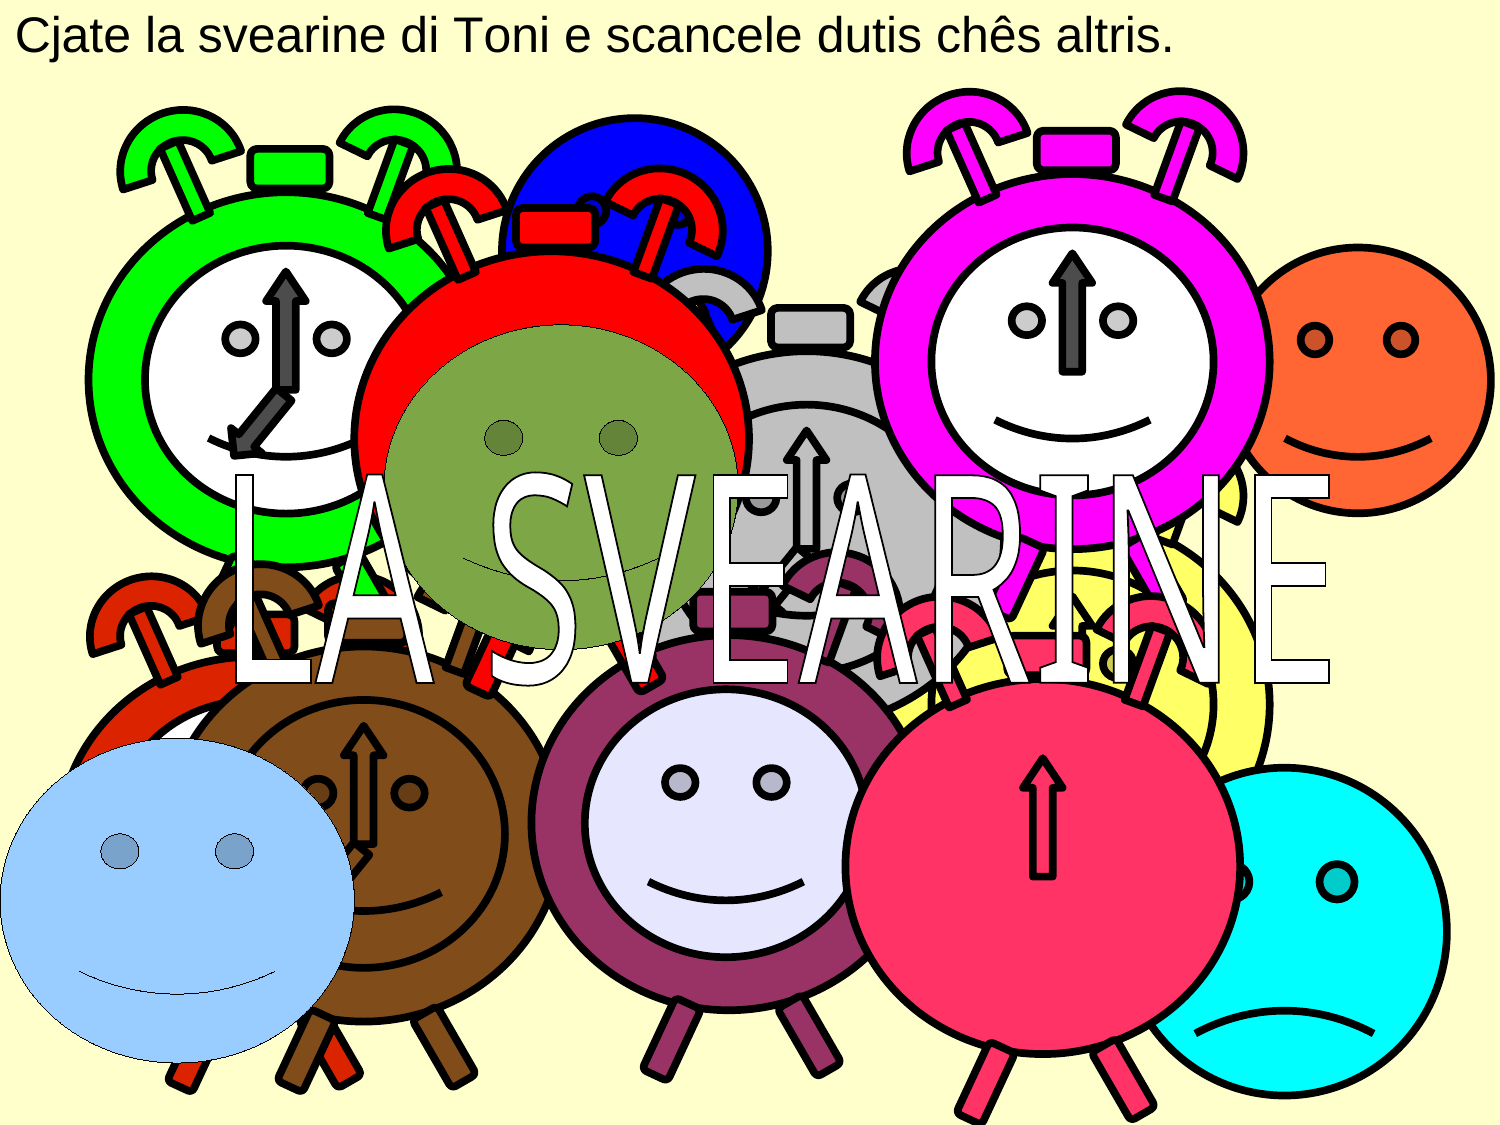

Cjate la svearine di Toni e scancele dutis chês altris.
LA SVEARINE